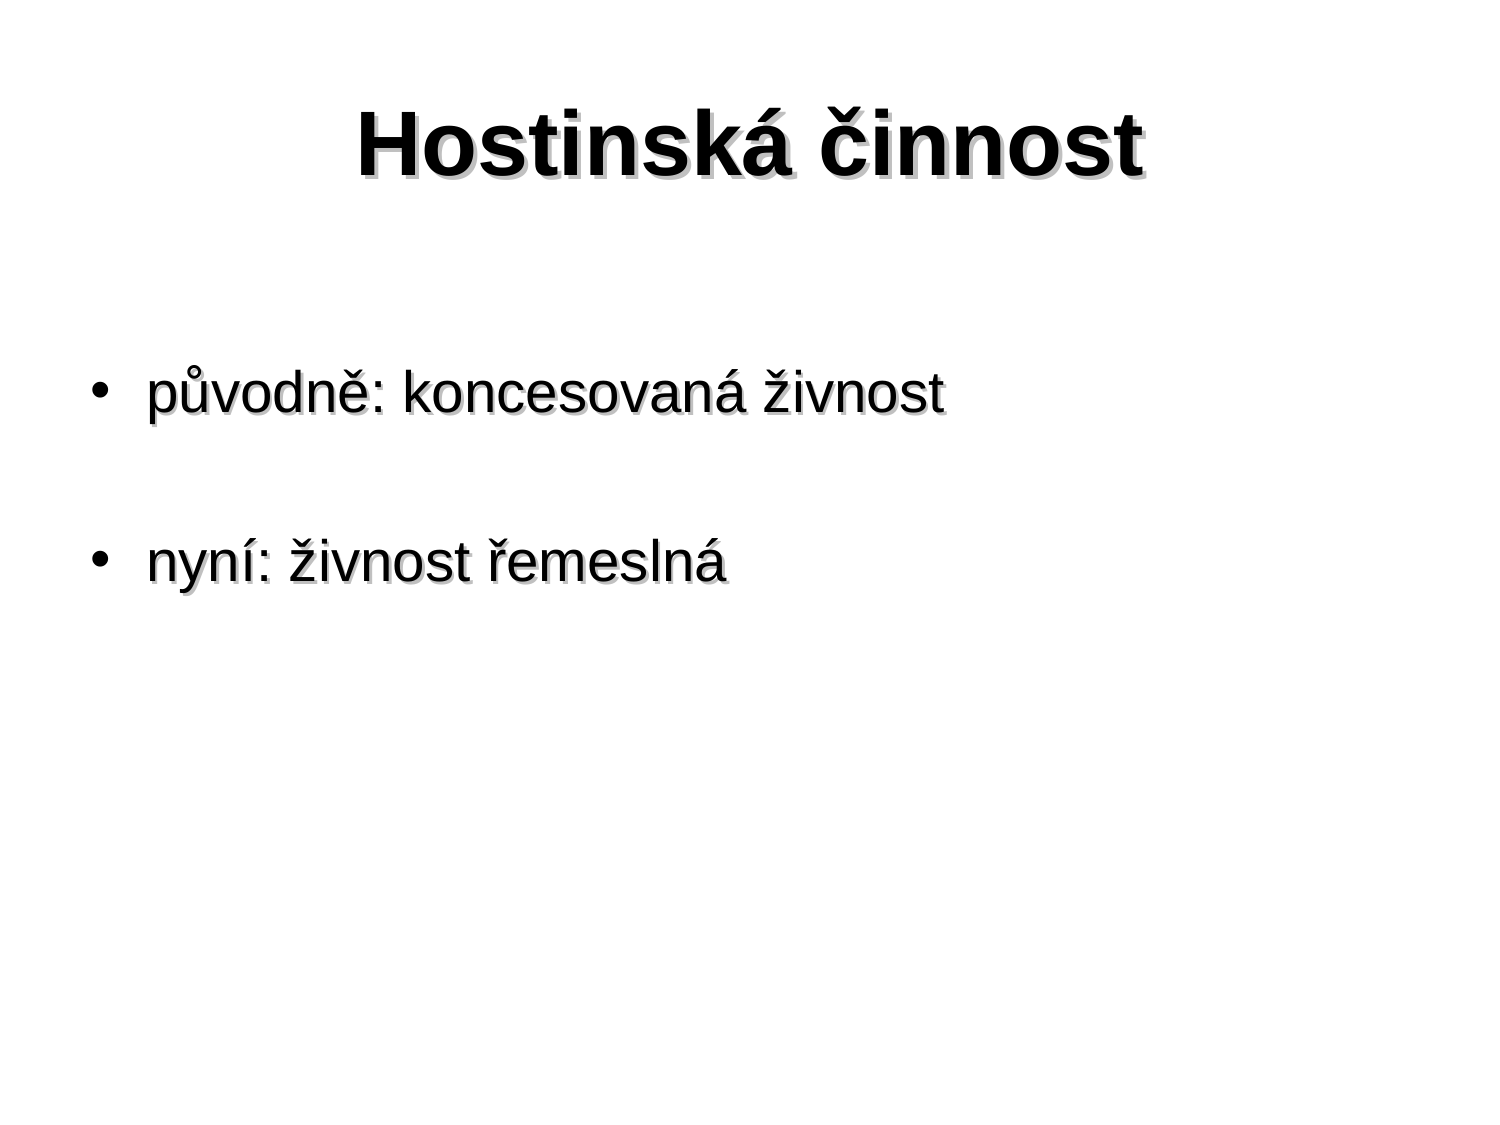

# Hostinská činnost
původně: koncesovaná živnost
nyní: živnost řemeslná